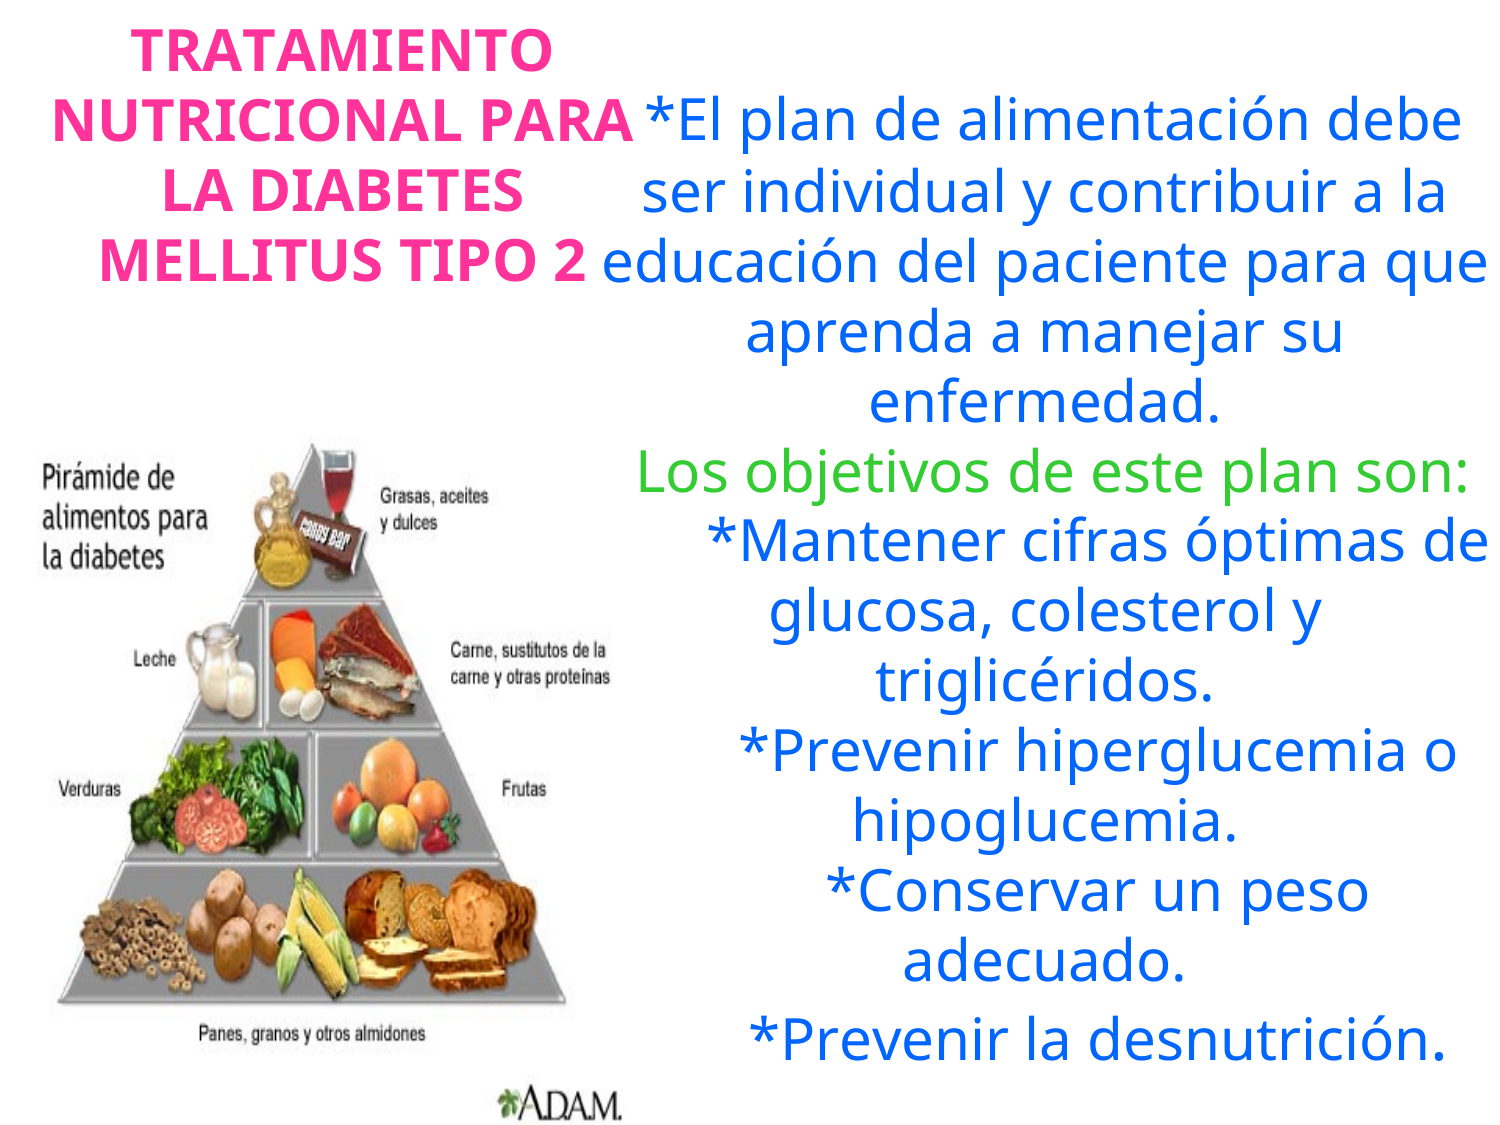

TRATAMIENTO NUTRICIONAL PARA LA DIABETES MELLITUS TIPO 2
# *El plan de alimentación debe ser individual y contribuir a la educación del paciente para que aprenda a manejar su enfermedad. Los objetivos de este plan son: *Mantener cifras óptimas de glucosa, colesterol y triglicéridos. *Prevenir hiperglucemia o hipoglucemia. *Conservar un peso adecuado. *Prevenir la desnutrición.